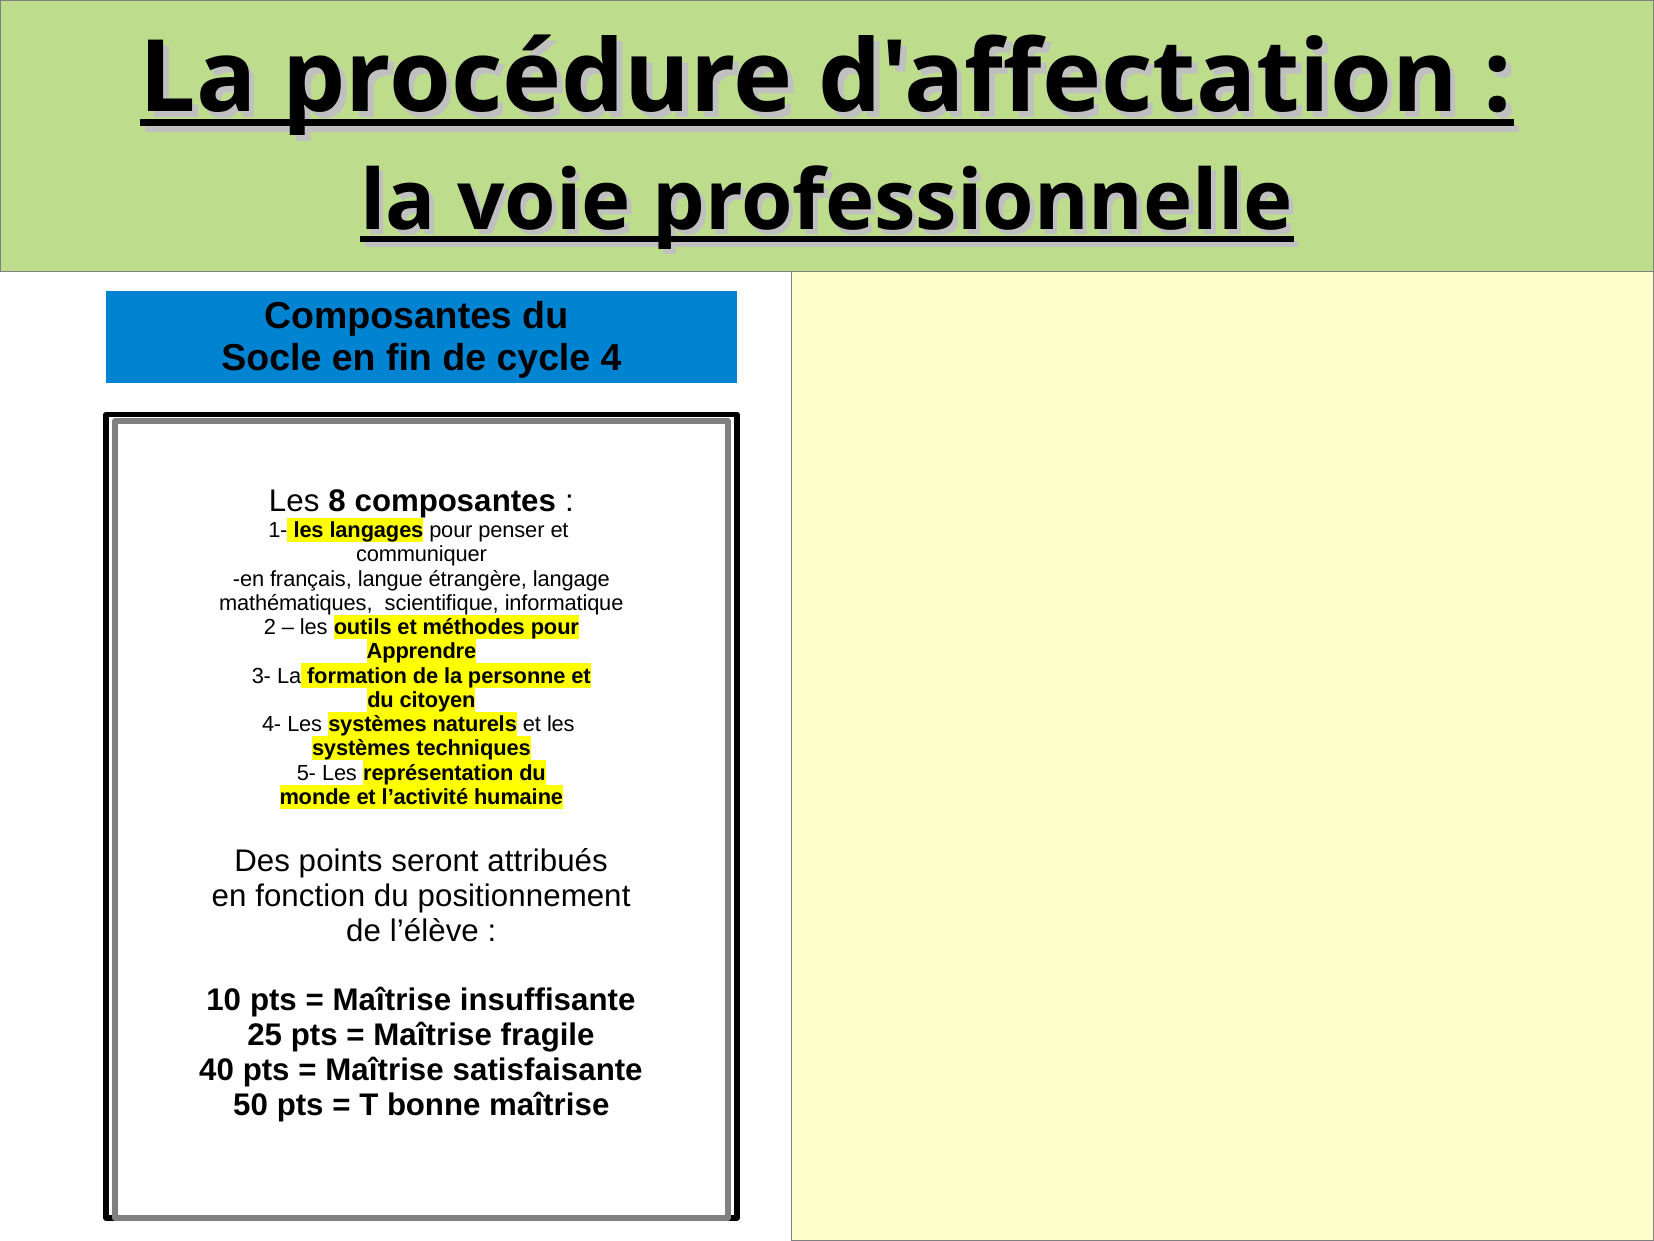

La procédure d'affectation :
la voie professionnelle
#
Bilan périodique de
l’année de 3ème
Composantes du
Socle en fin de cycle 4
Dans les établissements
utilisant les notes :
Les moyennes (dans les
champs disciplinaires) seront
converties en points par le
biais de groupe :
[0 – 5[ = grp1 = 3 pts
[5 – 10[ = grp2 = 8 pts
[10 – 15[ = grp3 = 13 pts
[15 – 20[ = grp 4 =16 pts
Champs disciplinaires :
Français, Maths, HG,
LV, EPS,
Arts (Arts P, musique),
Sc/techno/DP (SVT, Techno,
PC)
Les 8 composantes :
1- les langages pour penser et
communiquer
-en français, langue étrangère, langage
mathématiques, scientifique, informatique
2 – les outils et méthodes pour
Apprendre
3- La formation de la personne et
du citoyen
4- Les systèmes naturels et les
systèmes techniques
5- Les représentation du
monde et l’activité humaine
Des points seront attribués
en fonction du positionnement
de l’élève :
10 pts = Maîtrise insuffisante
25 pts = Maîtrise fragile
40 pts = Maîtrise satisfaisante
50 pts = T bonne maîtrise
+
+